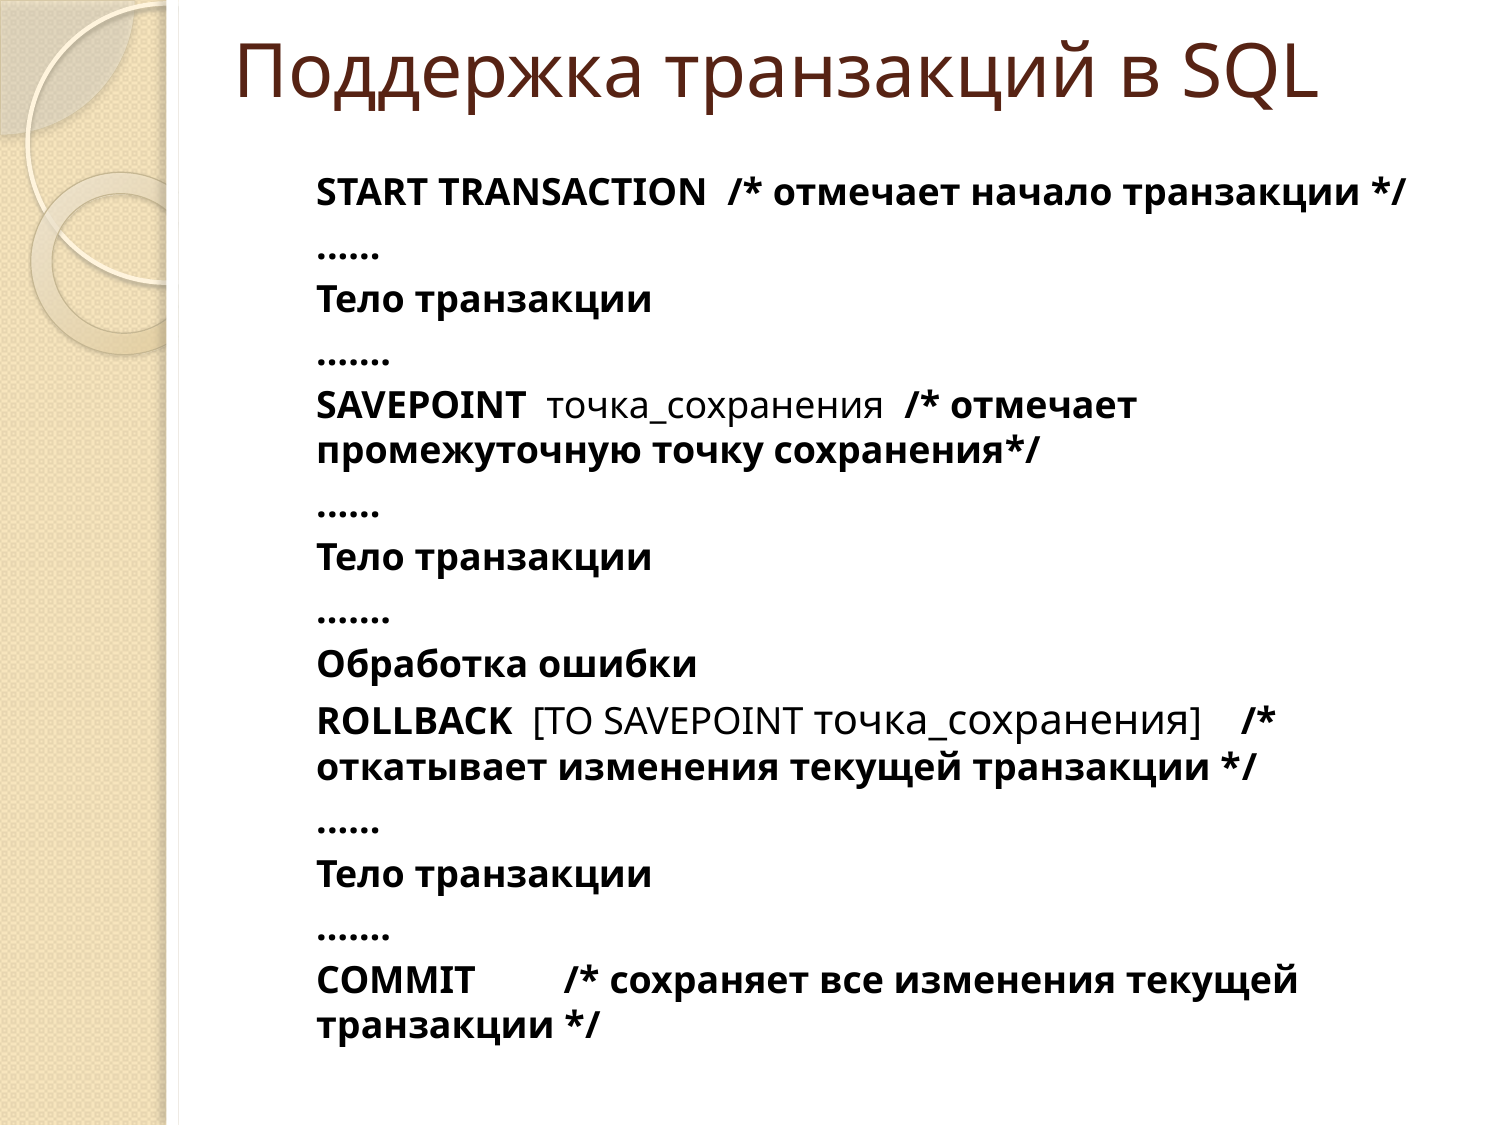

# Поддержка транзакций в SQL
START TRANSACTION /* отмечает начало транзакции */
......
Тело транзакции
…….
SAVEPOINT точка_сохранения /* отмечает промежуточную точку сохранения*/
......
Тело транзакции
…….
Обработка ошибки
ROLLBACK [TO SAVEPOINT точка_сохранения] /* откатывает изменения текущей транзакции */
......
Тело транзакции
…….
COMMIT /* сохраняет все изменения текущей транзакции */